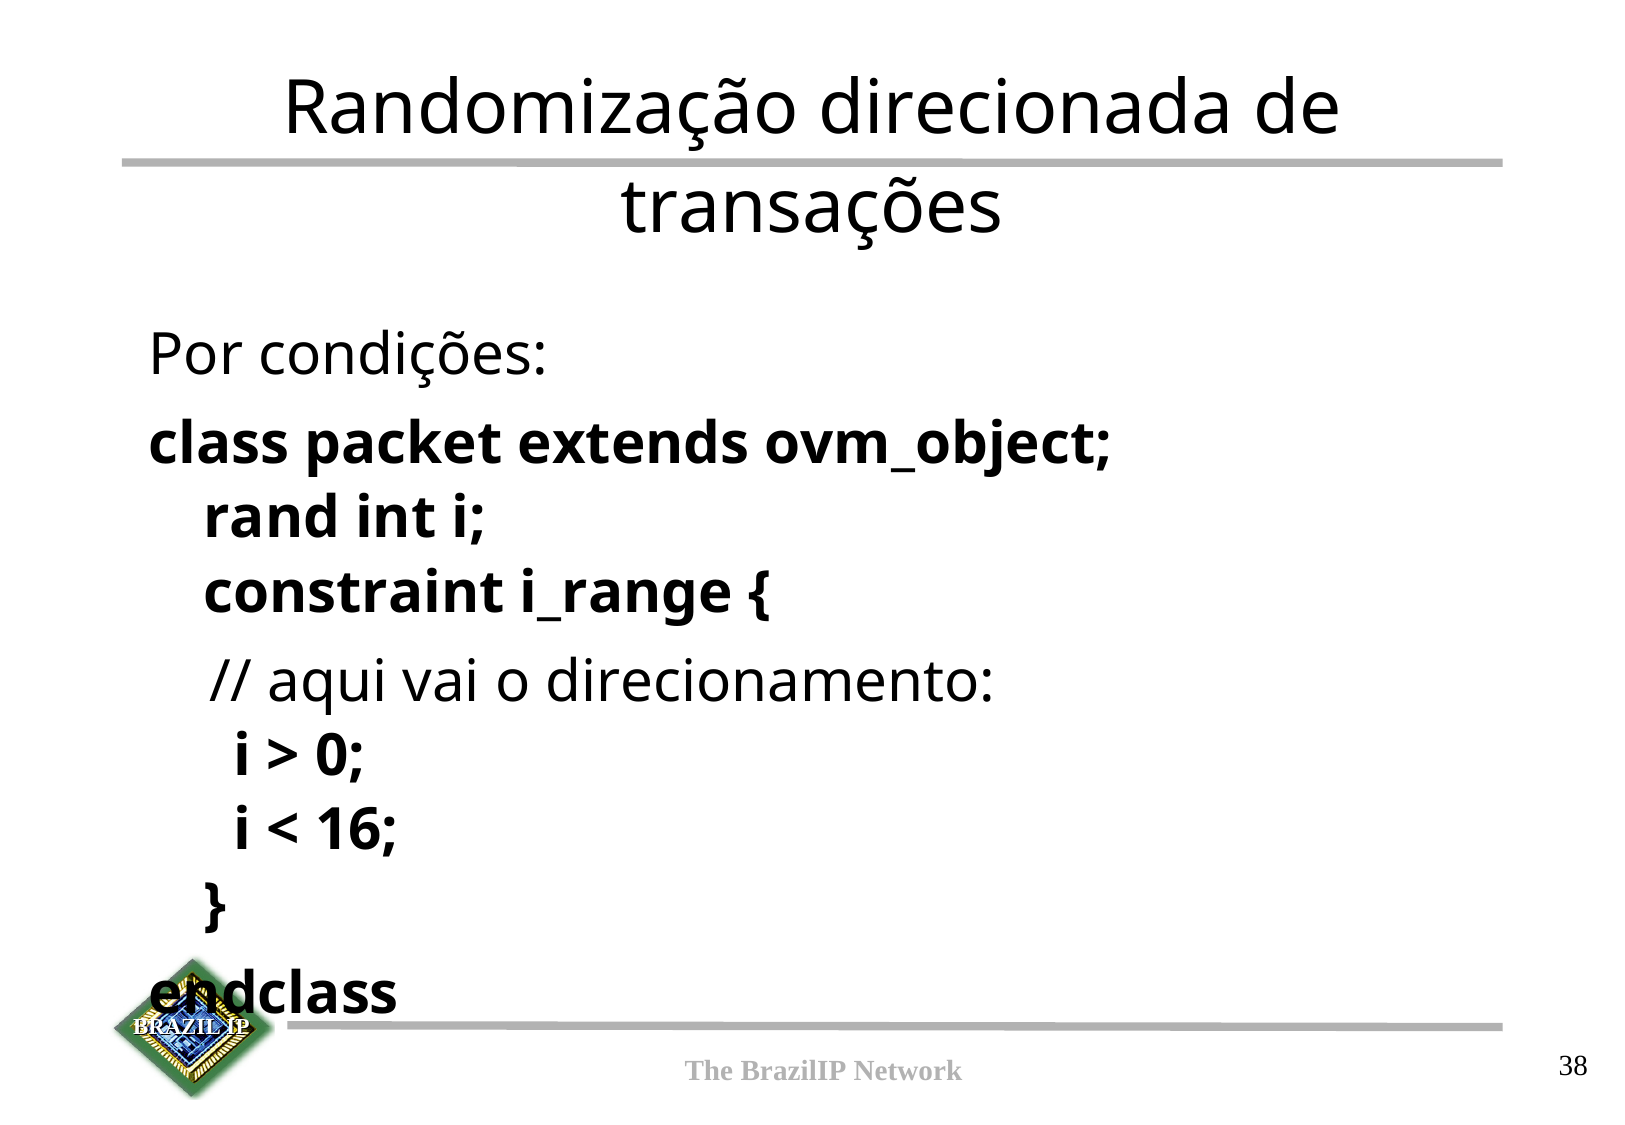

# Randomização direcionada de transações
Por condições:
class packet extends ovm_object;
rand int i;
constraint i_range {
 // aqui vai o direcionamento:
 i > 0;
 i < 16;
}
endclass
38